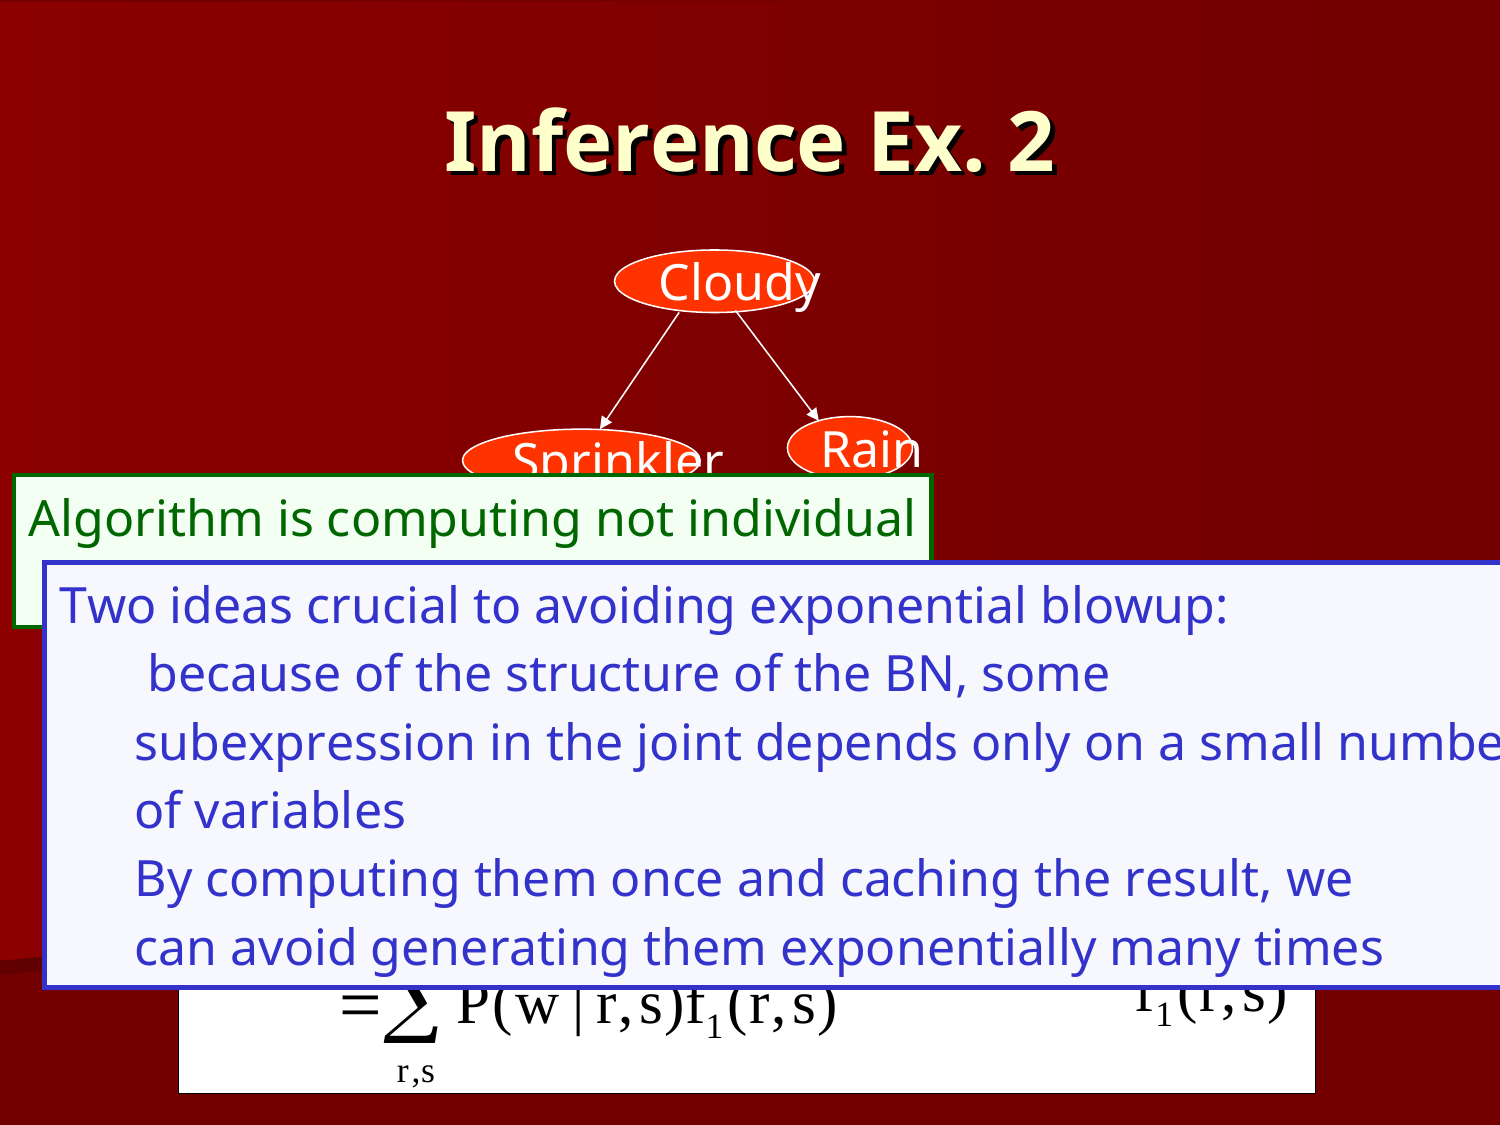

# Inference Ex. 2
Cloudy
Rain
Sprinkler
WetGrass
Algorithm is computing not individual
probabilities, but entire tables
Two ideas crucial to avoiding exponential blowup:
 because of the structure of the BN, some
subexpression in the joint depends only on a small number
of variables
By computing them once and caching the result, we
can avoid generating them exponentially many times